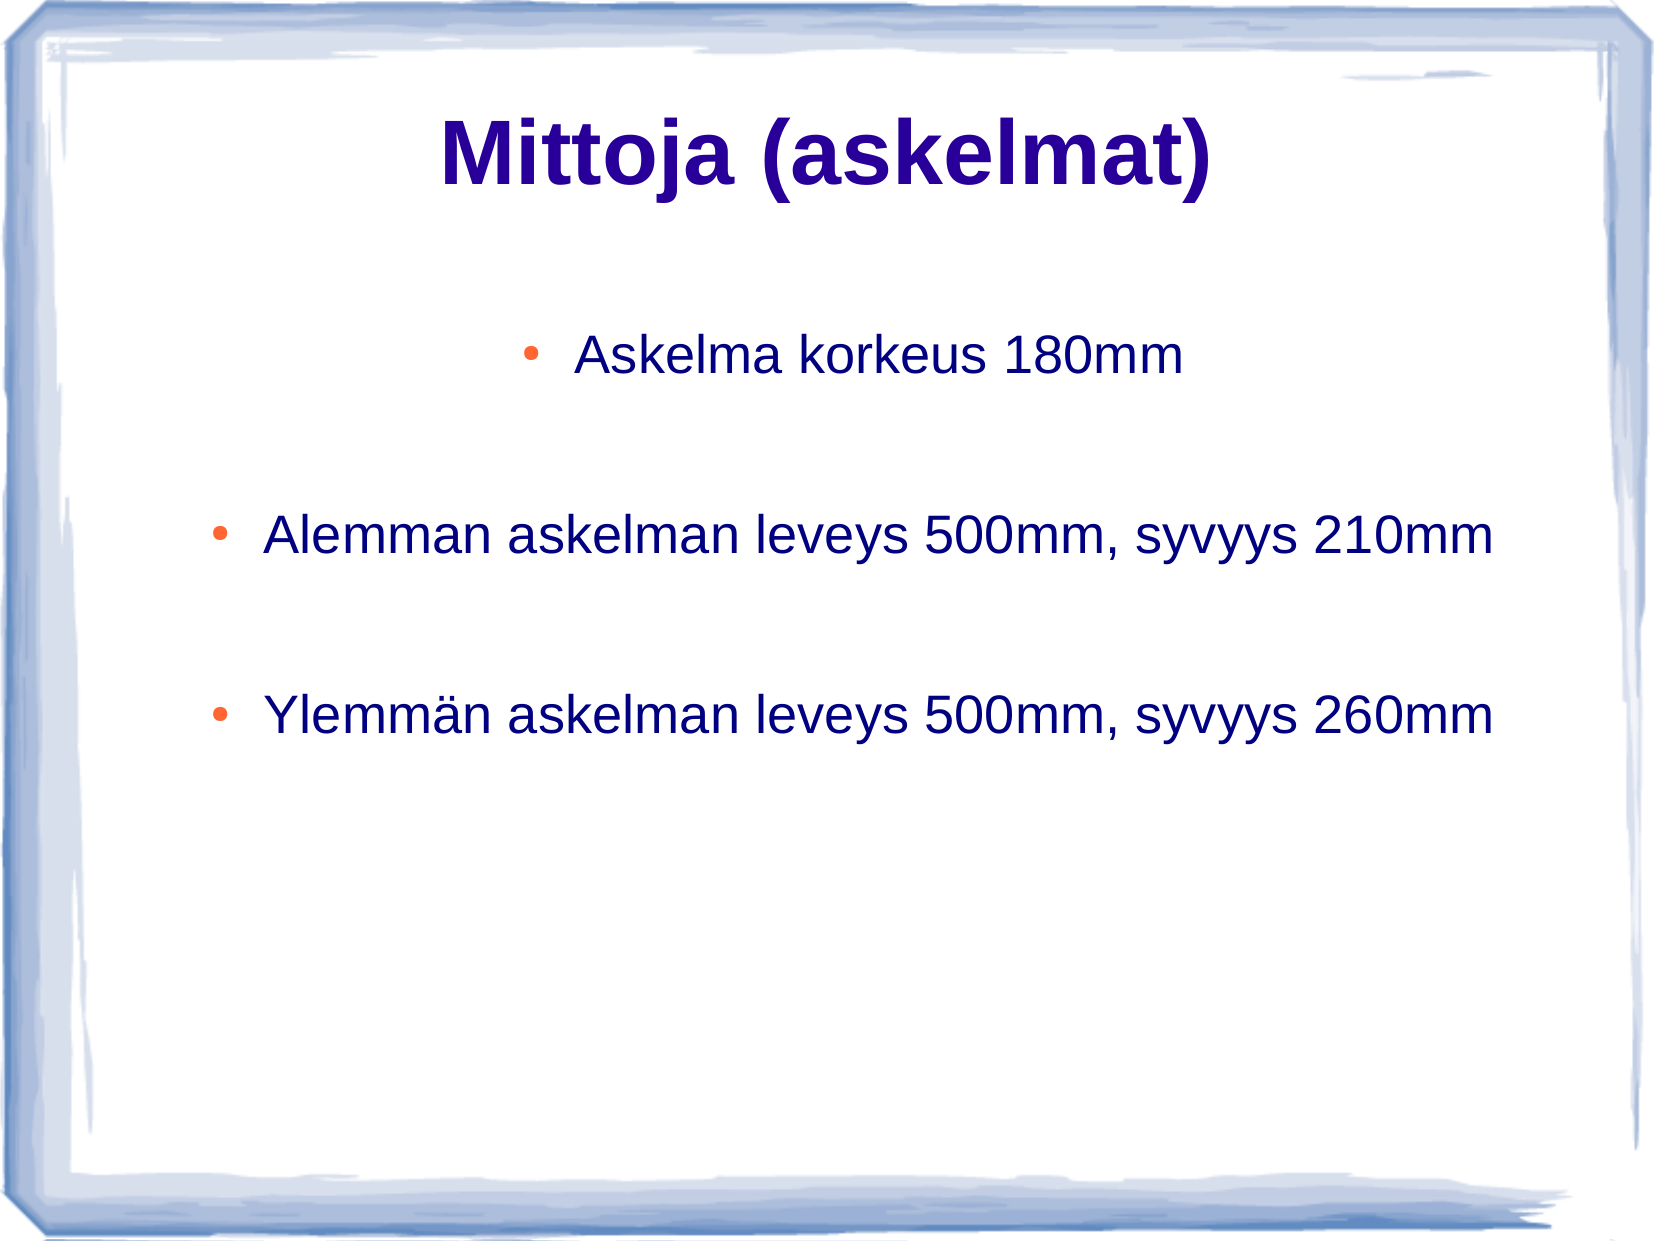

# Mittoja (askelmat)
Askelma korkeus 180mm
Alemman askelman leveys 500mm, syvyys 210mm
Ylemmän askelman leveys 500mm, syvyys 260mm